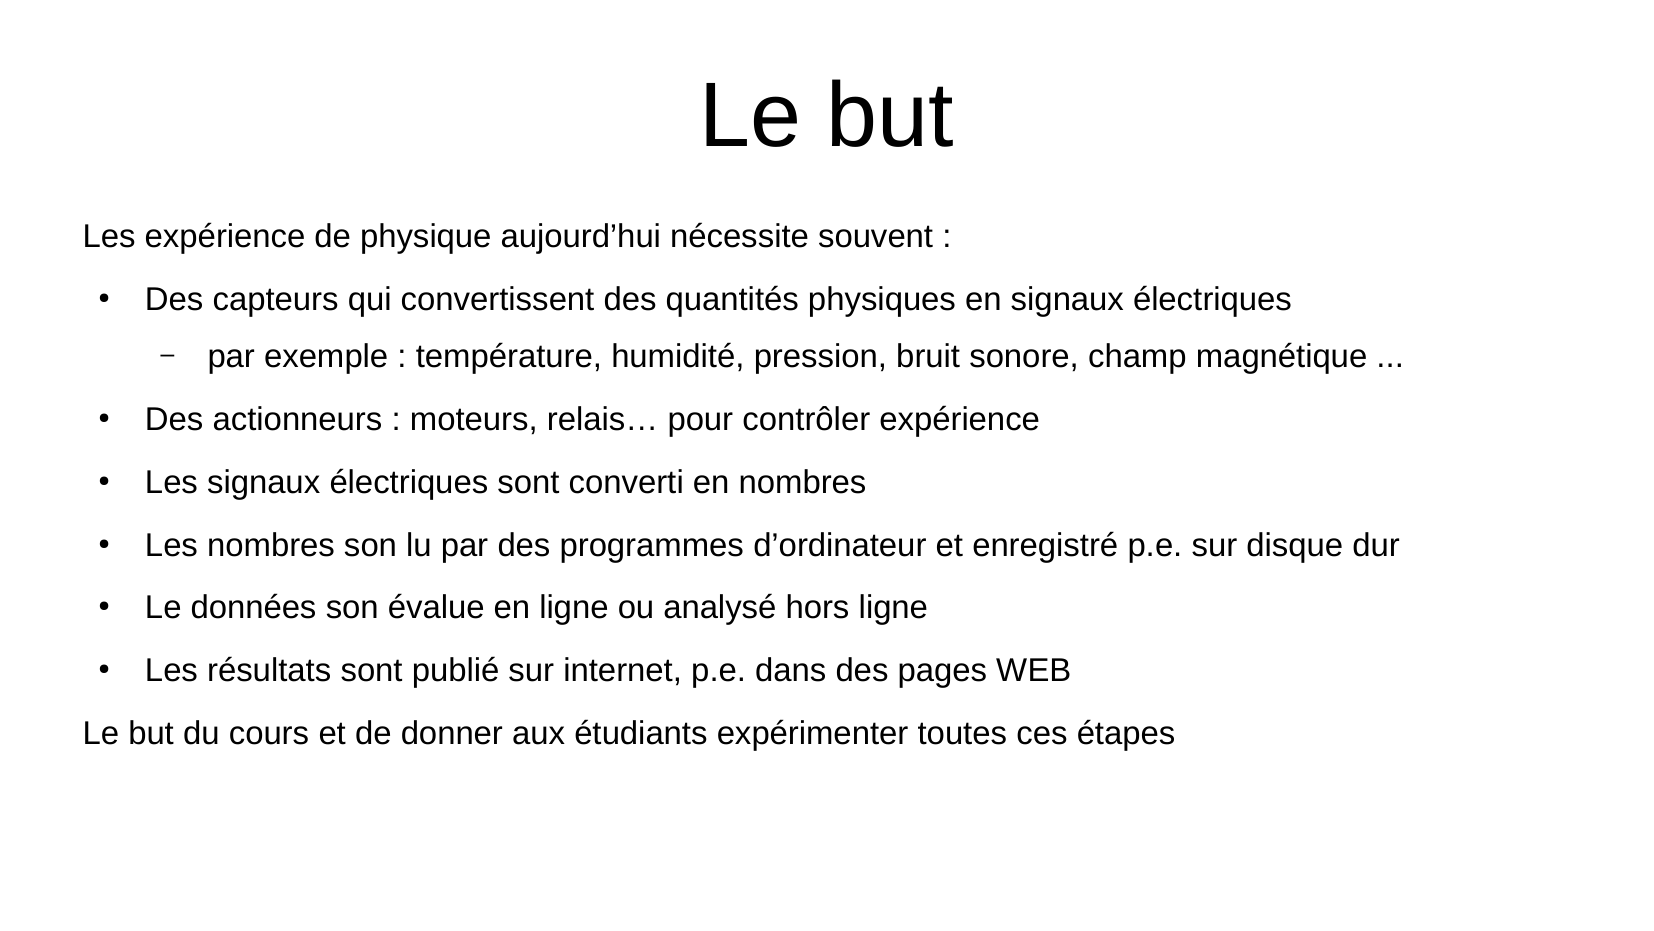

# Le but
Les expérience de physique aujourd’hui nécessite souvent :
Des capteurs qui convertissent des quantités physiques en signaux électriques
par exemple : température, humidité, pression, bruit sonore, champ magnétique ...
Des actionneurs : moteurs, relais… pour contrôler expérience
Les signaux électriques sont converti en nombres
Les nombres son lu par des programmes d’ordinateur et enregistré p.e. sur disque dur
Le données son évalue en ligne ou analysé hors ligne
Les résultats sont publié sur internet, p.e. dans des pages WEB
Le but du cours et de donner aux étudiants expérimenter toutes ces étapes